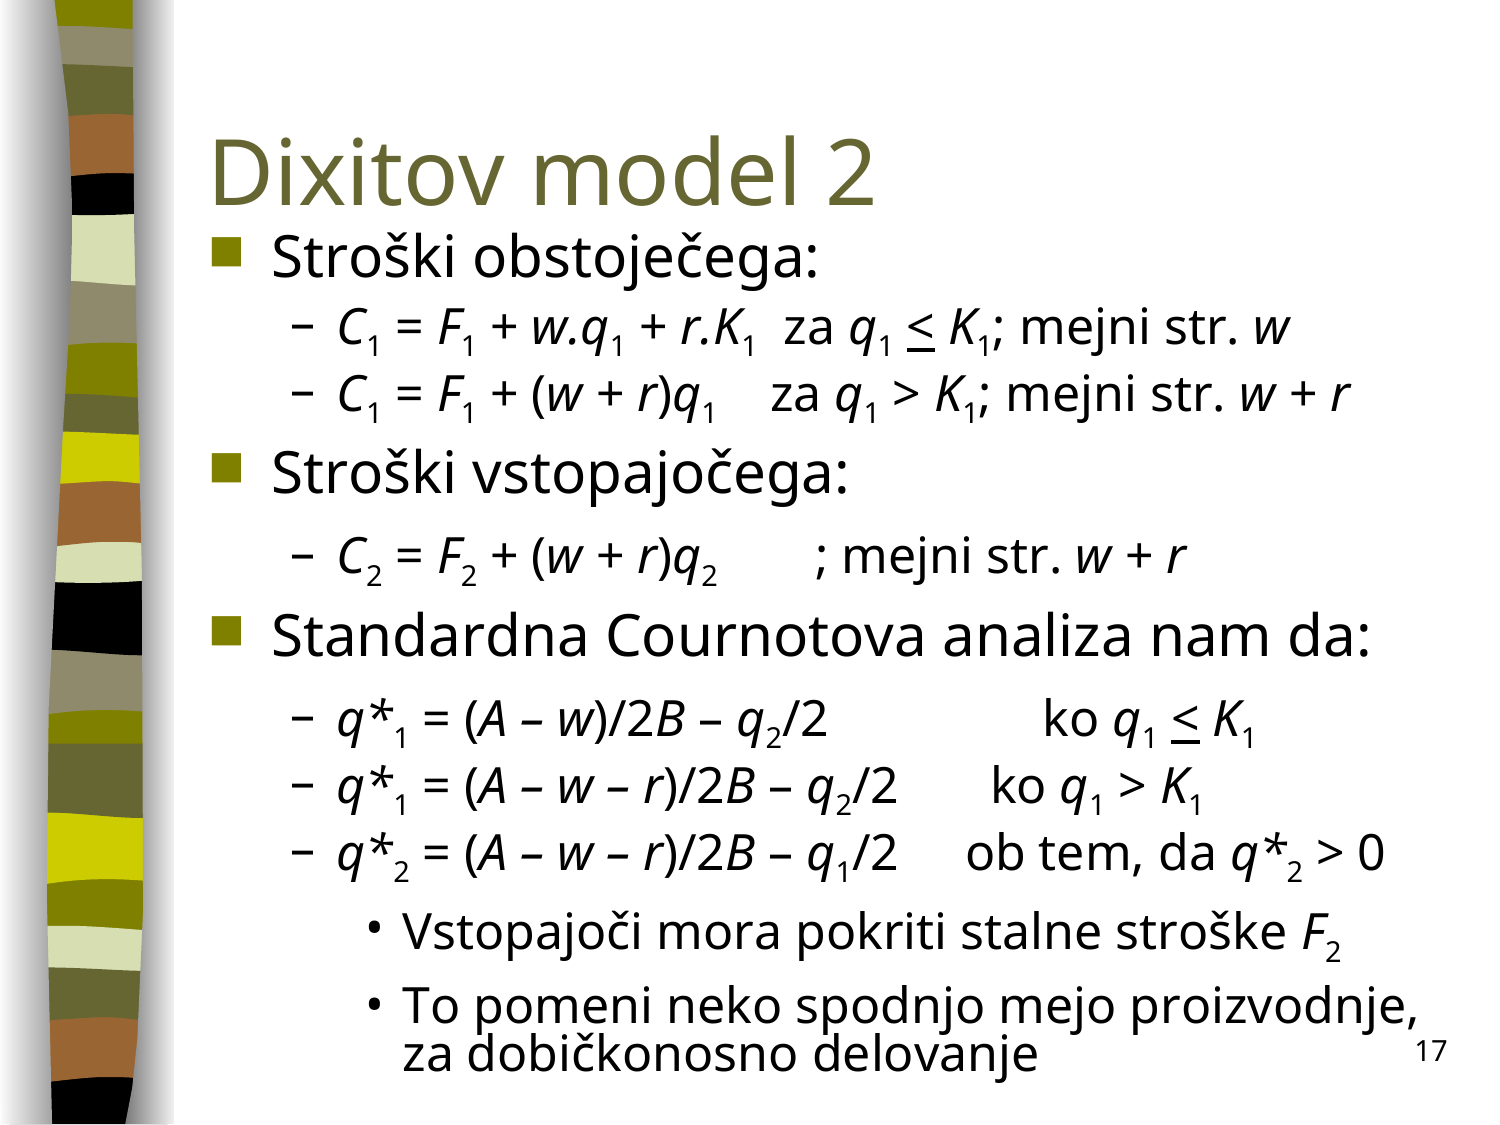

# Dixitov model 2
Stroški obstoječega:
C1 = F1 + w.q1 + r.K1 za q1 < K1; mejni str. w
C1 = F1 + (w + r)q1 za q1 > K1; mejni str. w + r
Stroški vstopajočega:
C2 = F2 + (w + r)q2	; mejni str. w + r
Standardna Cournotova analiza nam da:
q*1 = (A – w)/2B – q2/2 	 ko q1 < K1
q*1 = (A – w – r)/2B – q2/2 ko q1 > K1
q*2 = (A – w – r)/2B – q1/2	ob tem, da q*2 > 0
Vstopajoči mora pokriti stalne stroške F2
To pomeni neko spodnjo mejo proizvodnje, za dobičkonosno delovanje